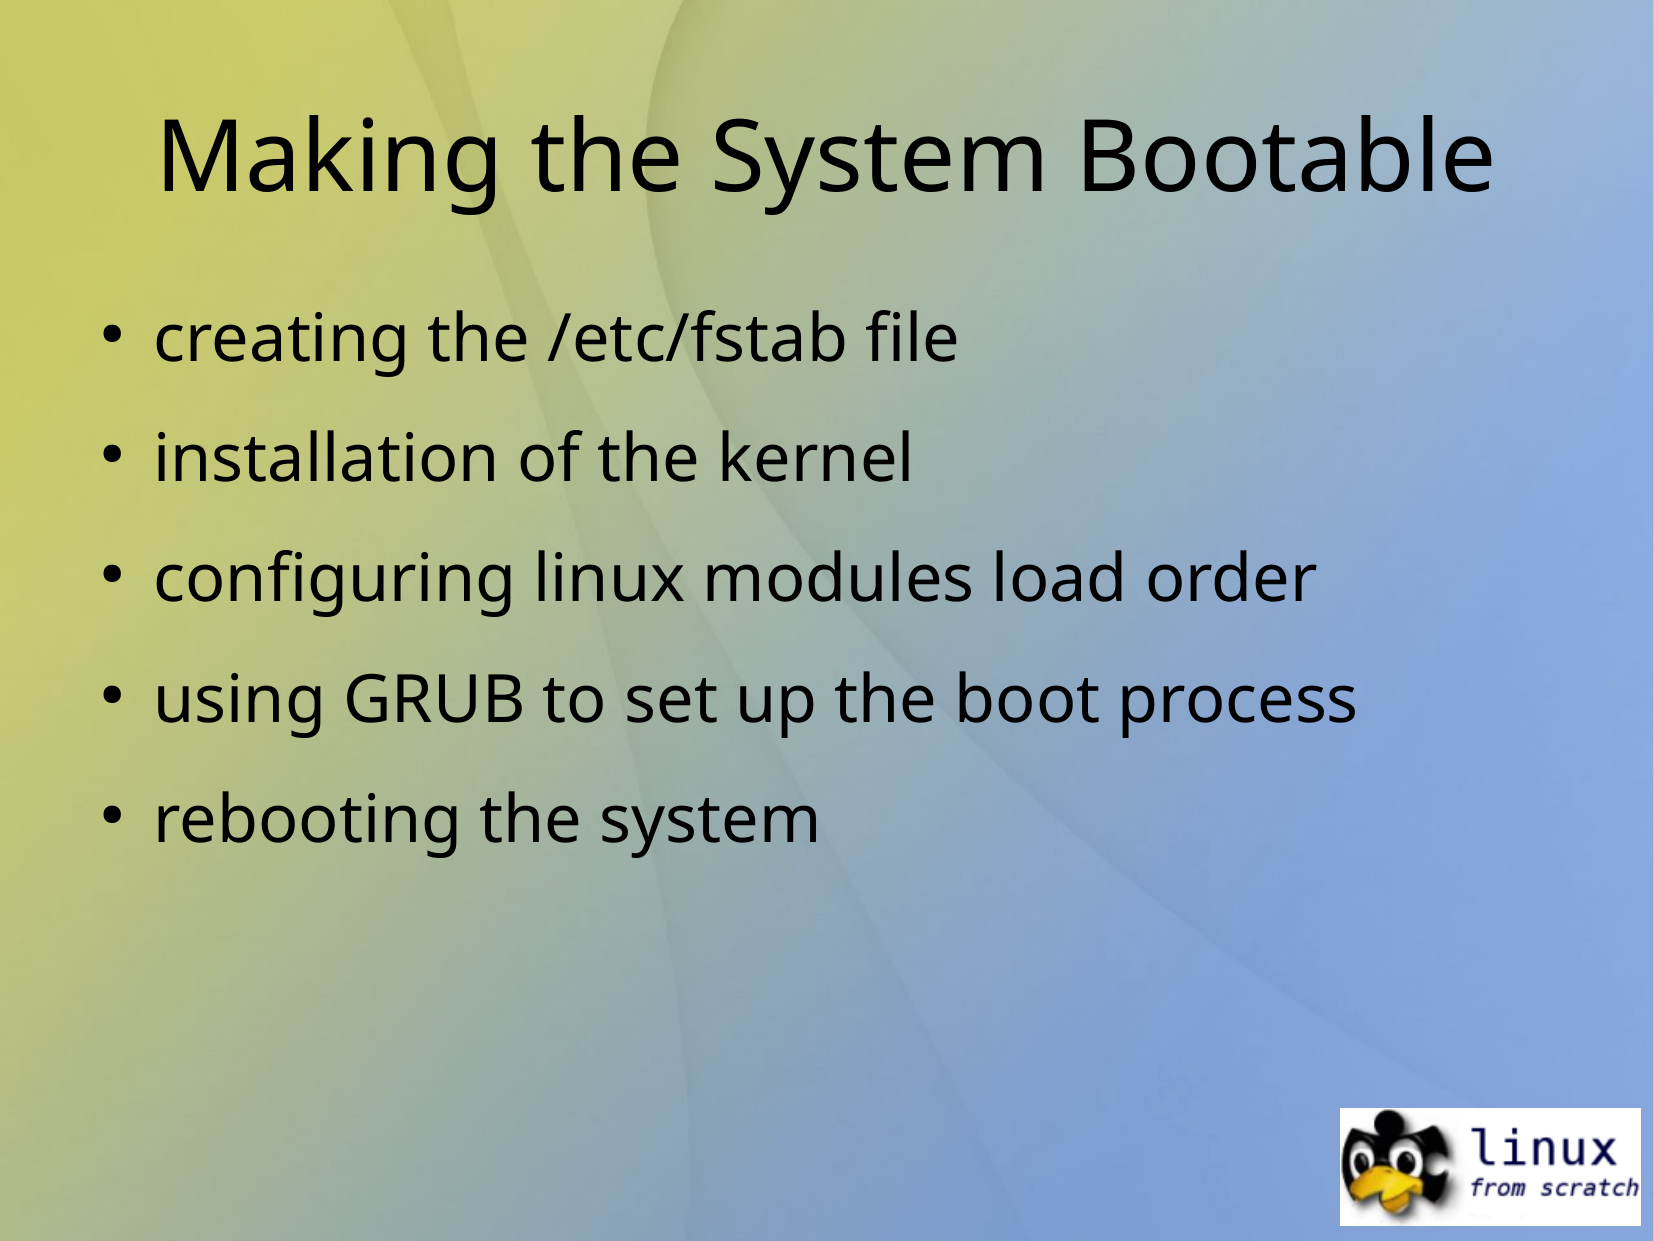

# Making the System Bootable
creating the /etc/fstab file
installation of the kernel
configuring linux modules load order
using GRUB to set up the boot process
rebooting the system